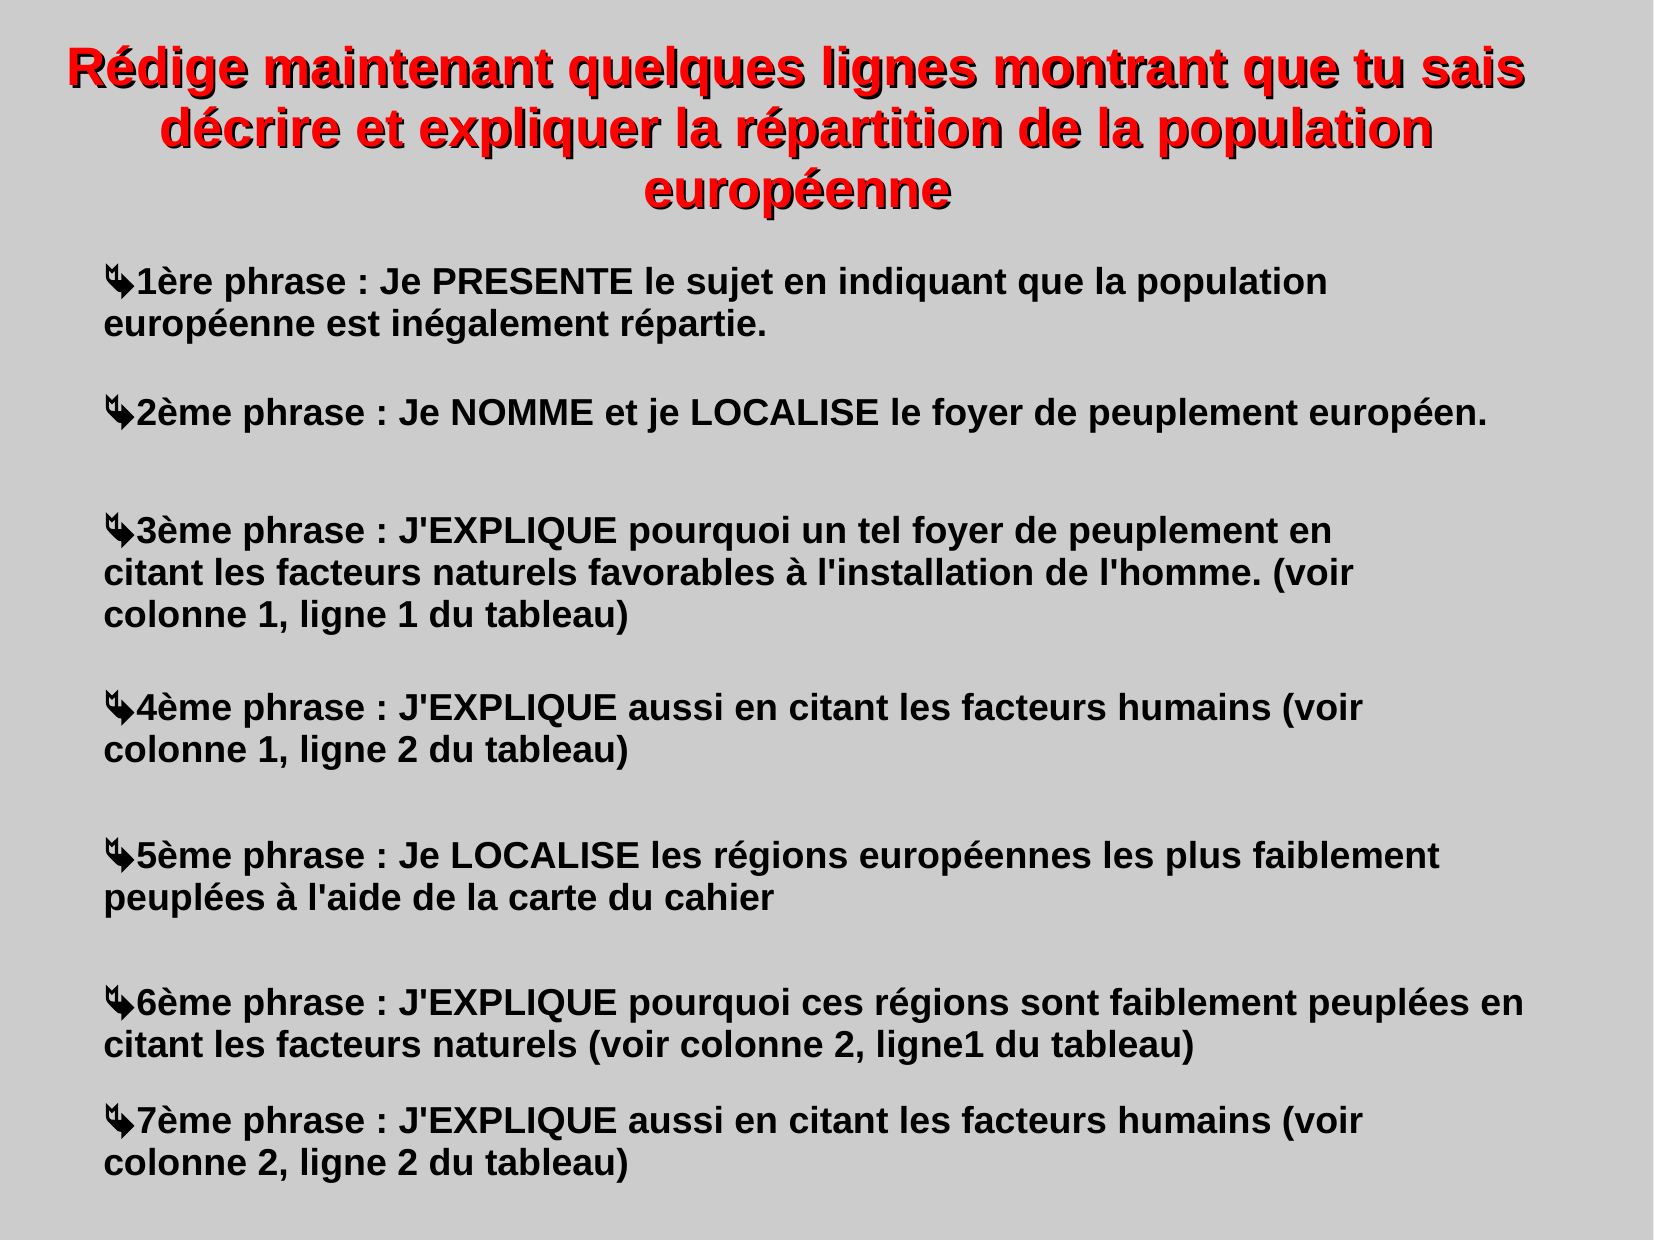

Rédige maintenant quelques lignes montrant que tu sais décrire et expliquer la répartition de la population européenne
1ère phrase : Je PRESENTE le sujet en indiquant que la population européenne est inégalement répartie.
2ème phrase : Je NOMME et je LOCALISE le foyer de peuplement européen.
3ème phrase : J'EXPLIQUE pourquoi un tel foyer de peuplement en citant les facteurs naturels favorables à l'installation de l'homme. (voir colonne 1, ligne 1 du tableau)
4ème phrase : J'EXPLIQUE aussi en citant les facteurs humains (voir colonne 1, ligne 2 du tableau)
5ème phrase : Je LOCALISE les régions européennes les plus faiblement peuplées à l'aide de la carte du cahier
6ème phrase : J'EXPLIQUE pourquoi ces régions sont faiblement peuplées en citant les facteurs naturels (voir colonne 2, ligne1 du tableau)
7ème phrase : J'EXPLIQUE aussi en citant les facteurs humains (voir colonne 2, ligne 2 du tableau)